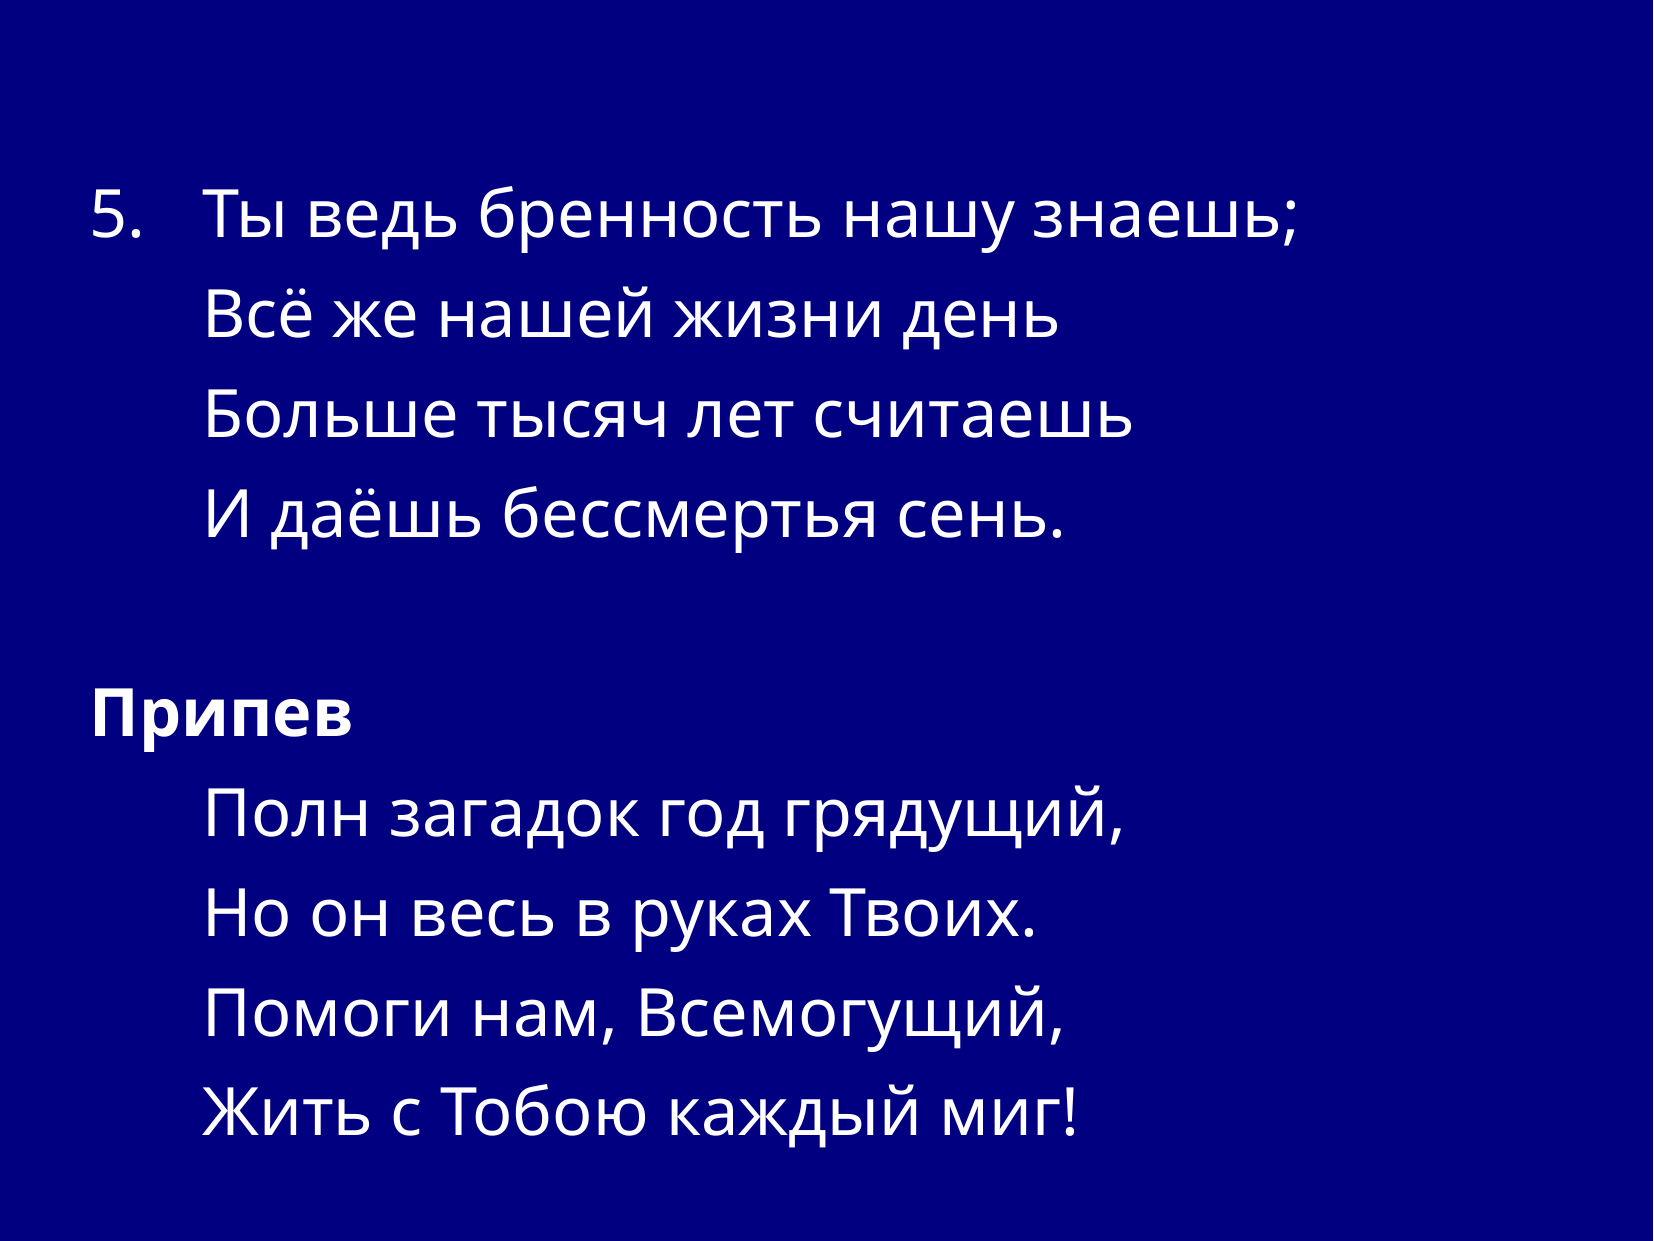

5.	Ты ведь бренность нашу знаешь;
	Всё же нашей жизни день
	Больше тысяч лет считаешь
	И даёшь бессмертья сень.
Припев
	Полн загадок год грядущий,
	Но он весь в руках Твоих.
	Помоги нам, Всемогущий,
	Жить с Тобою каждый миг!